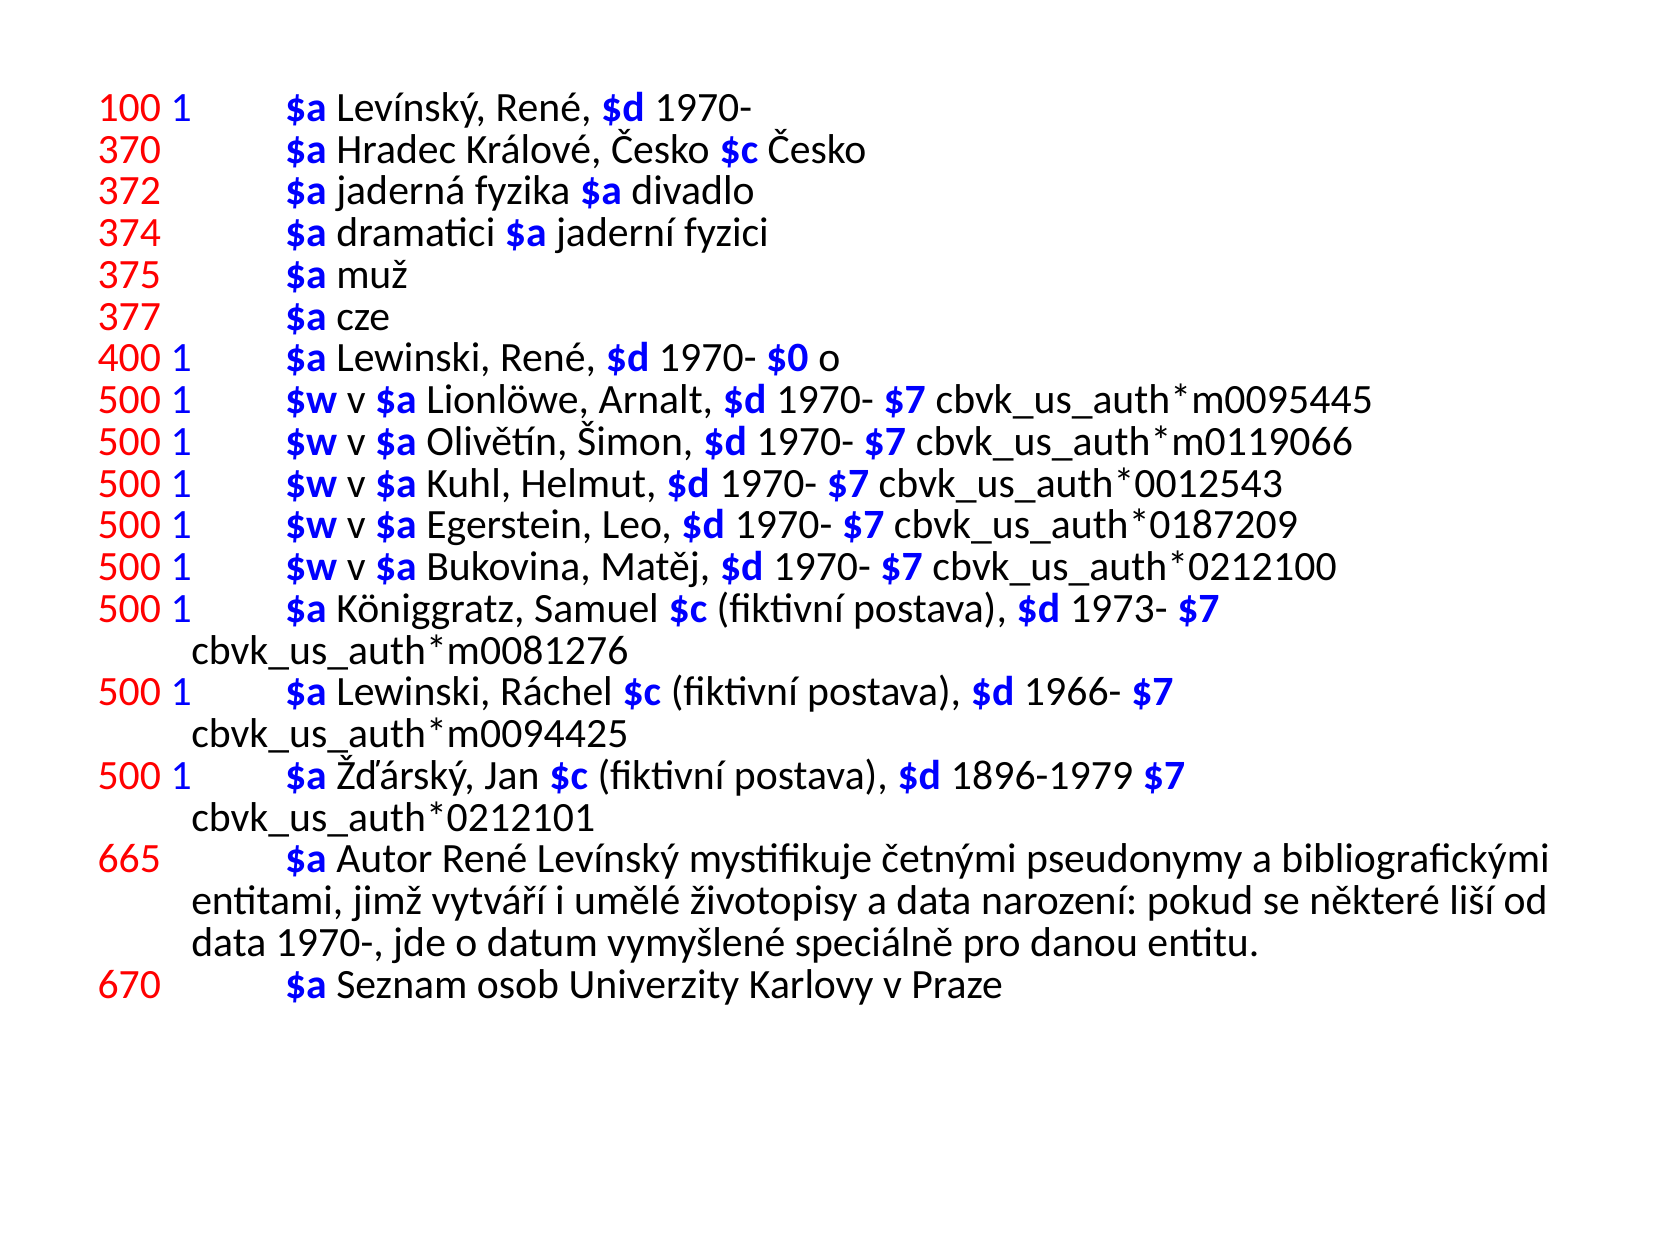

100 1 	$a Levínský, René, $d 1970-
370 	$a Hradec Králové, Česko $c Česko
372 	$a jaderná fyzika $a divadlo
374 	$a dramatici $a jaderní fyzici
375 	$a muž
377 	$a cze
400 1 	$a Lewinski, René, $d 1970- $0 o
500 1 	$w v $a Lionlöwe, Arnalt, $d 1970- $7 cbvk_us_auth*m0095445
500 1 	$w v $a Olivětín, Šimon, $d 1970- $7 cbvk_us_auth*m0119066
500 1 	$w v $a Kuhl, Helmut, $d 1970- $7 cbvk_us_auth*0012543
500 1 	$w v $a Egerstein, Leo, $d 1970- $7 cbvk_us_auth*0187209
500 1 	$w v $a Bukovina, Matěj, $d 1970- $7 cbvk_us_auth*0212100
500 1 	$a Königgratz, Samuel $c (fiktivní postava), $d 1973- $7 cbvk_us_auth*m0081276
500 1 	$a Lewinski, Ráchel $c (fiktivní postava), $d 1966- $7 cbvk_us_auth*m0094425
500 1 	$a Žďárský, Jan $c (fiktivní postava), $d 1896-1979 $7 cbvk_us_auth*0212101
665 	$a Autor René Levínský mystifikuje četnými pseudonymy a bibliografickými entitami, jimž vytváří i umělé životopisy a data narození: pokud se některé liší od data 1970-, jde o datum vymyšlené speciálně pro danou entitu.
670 	$a Seznam osob Univerzity Karlovy v Praze